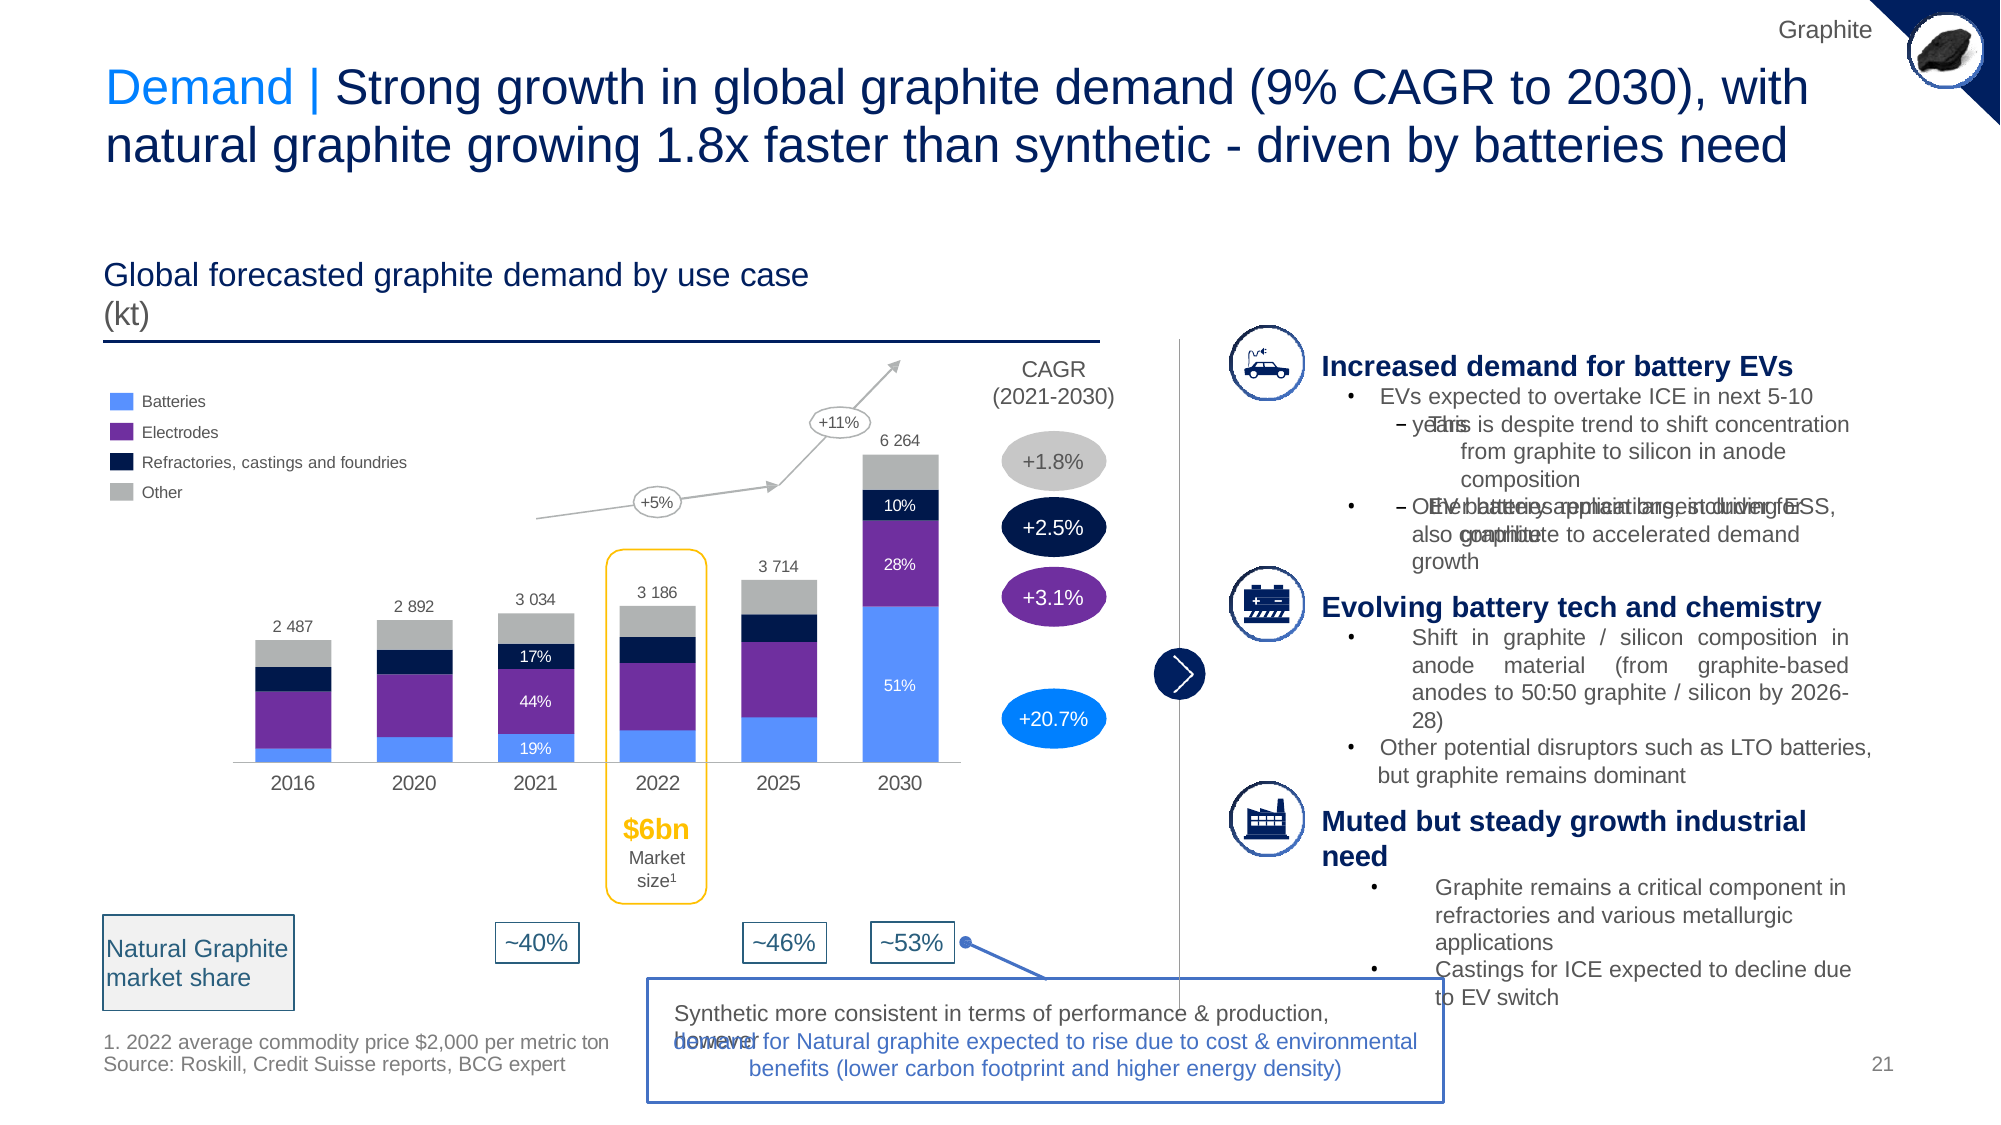

Graphite
# Demand | Strong growth in global graphite demand (9% CAGR to 2030), with
natural graphite growing 1.8x faster than synthetic - driven by batteries need
Global forecasted graphite demand by use case (kt)
Increased demand for battery EVs
CAGR
(2021-2030)
Batteries
Electrodes
EVs expected to overtake ICE in next 5-10 years
This is despite trend to shift concentration from graphite to silicon in anode composition
EV batteries remain largest driver for graphite
+11%
6 264
Refractories, castings and foundries Other
+1.8%
+5%
	Other battery applications, including ESS, also contribute to accelerated demand growth
10%
+2.5%
28%
3 714
3 186
+3.1%
Evolving battery tech and chemistry
3 034
2 892
2 487
	Shift in graphite / silicon composition in anode material (from graphite-based anodes to 50:50 graphite / silicon by 2026-28)
Other potential disruptors such as LTO batteries,
but graphite remains dominant
17%
51%
44%
+20.7%
19%
2022
$6bn
Market size1
2016
2020
2021
2025
2030
Muted but steady growth industrial need
	Graphite remains a critical component in refractories and various metallurgic applications
	Castings for ICE expected to decline due to EV switch
Natural Graphite market share
~53%
~40%
~46%
Synthetic more consistent in terms of performance & production, however
demand for Natural graphite expected to rise due to cost & environmental
benefits (lower carbon footprint and higher energy density)
1. 2022 average commodity price $2,000 per metric ton Source: Roskill, Credit Suisse reports, BCG expert
21